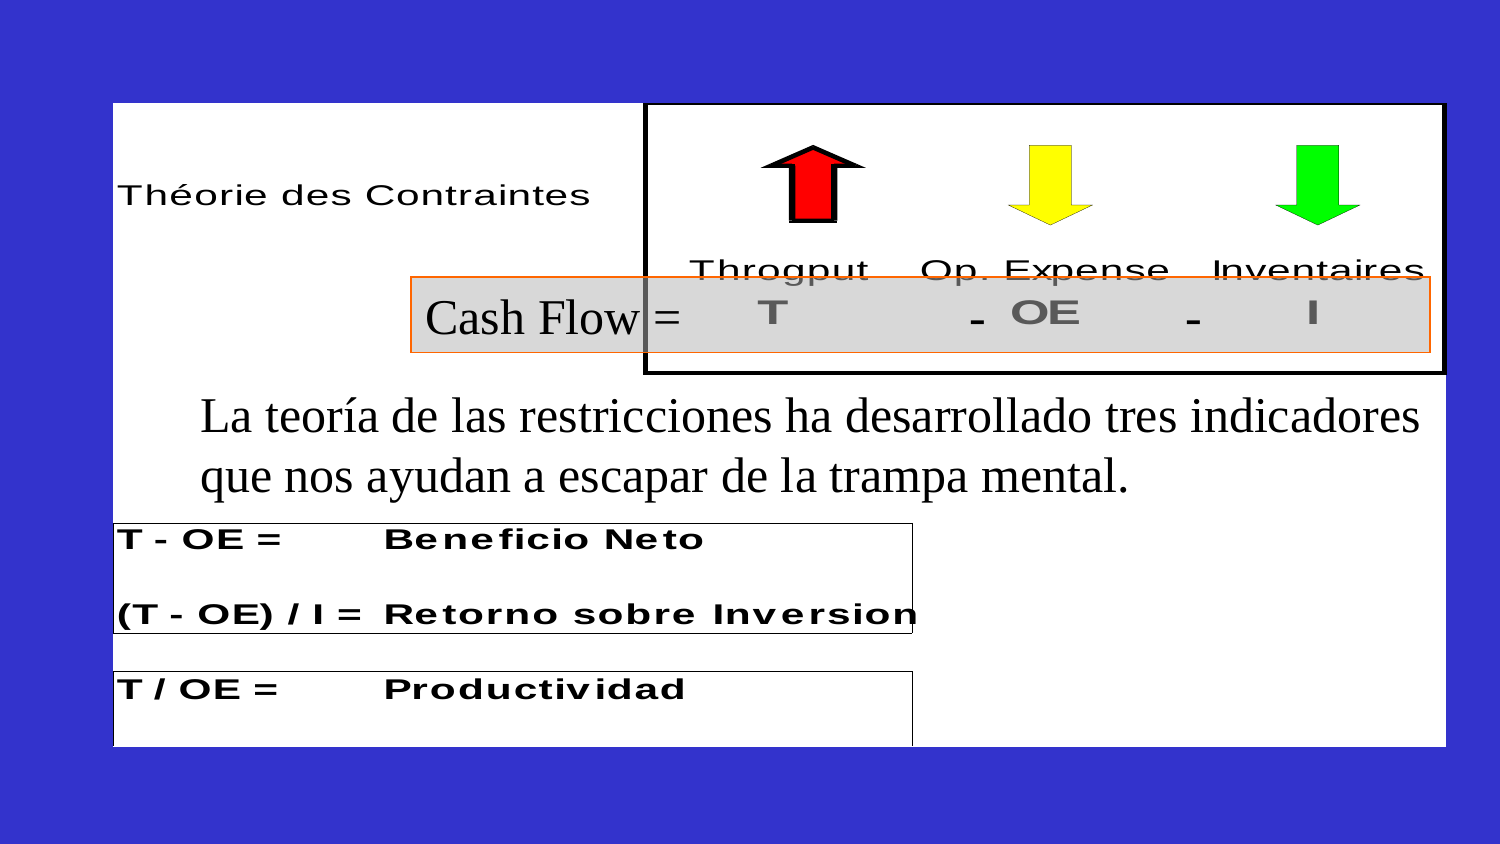

Cash Flow = - -
La teoría de las restricciones ha desarrollado tres indicadores
que nos ayudan a escapar de la trampa mental.